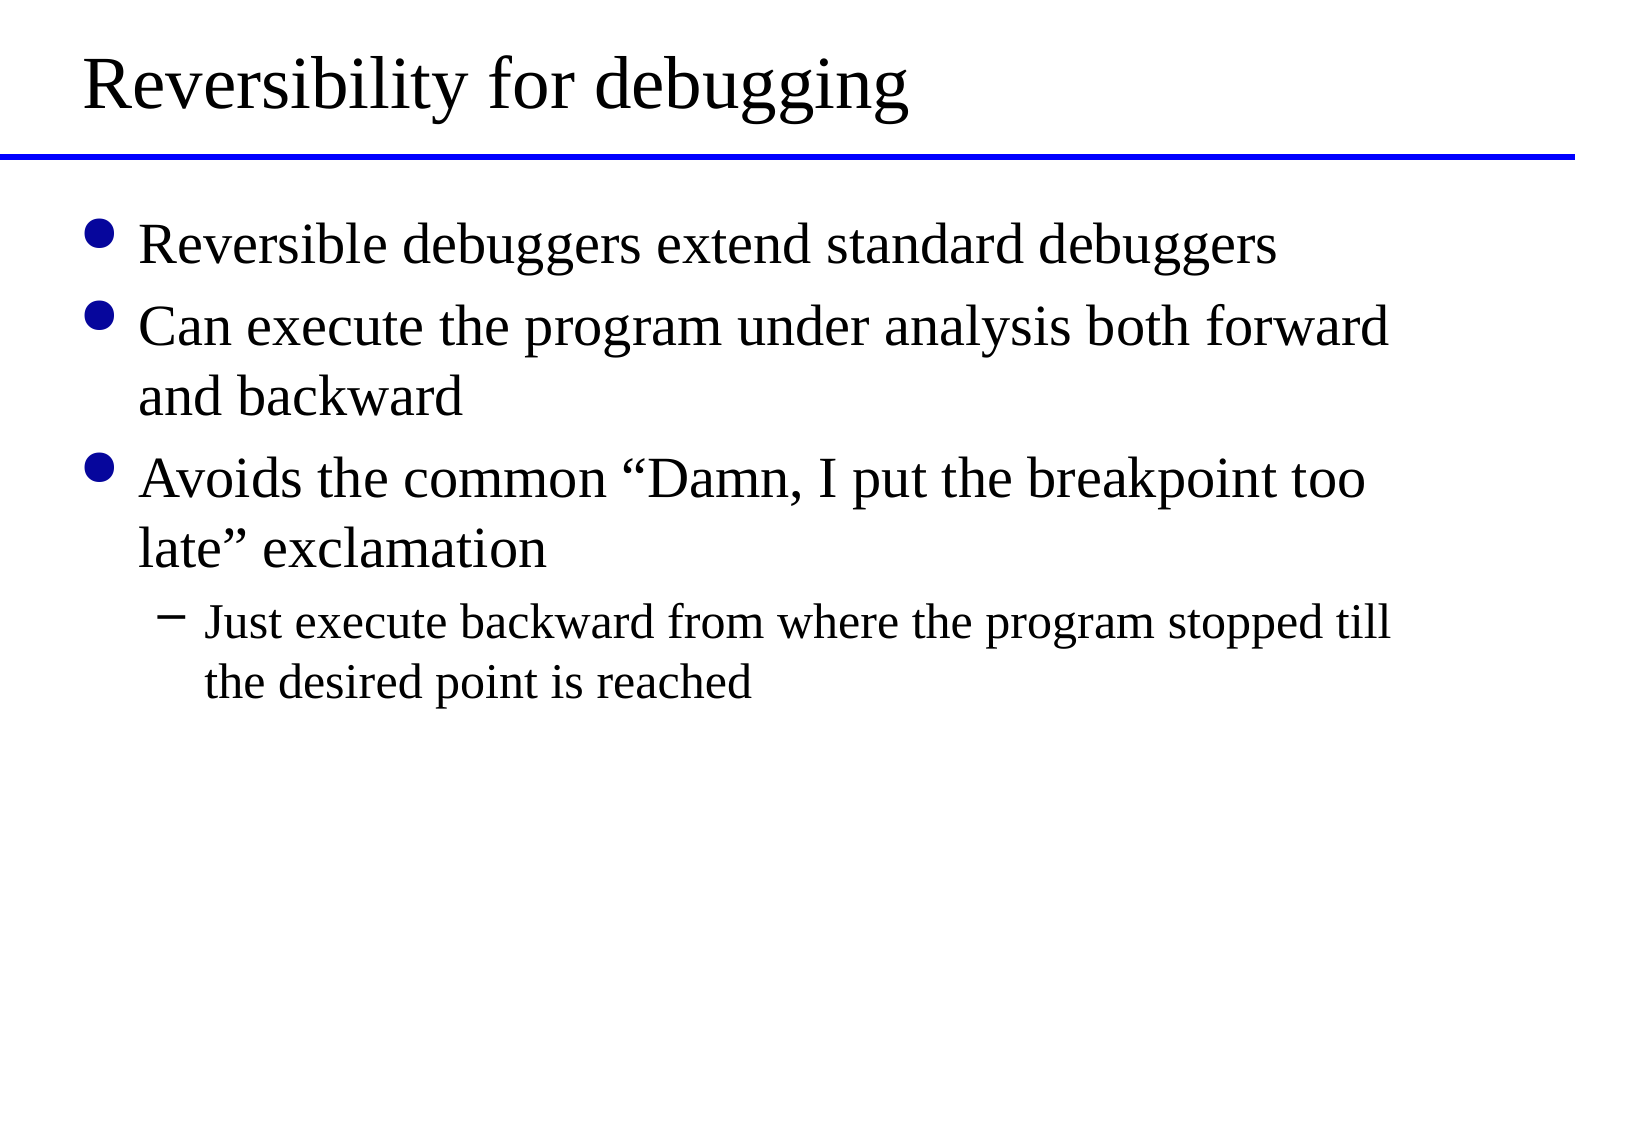

# Reversibility for debugging
Reversible debuggers extend standard debuggers
Can execute the program under analysis both forward and backward
Avoids the common “Damn, I put the breakpoint too late” exclamation
Just execute backward from where the program stopped till the desired point is reached